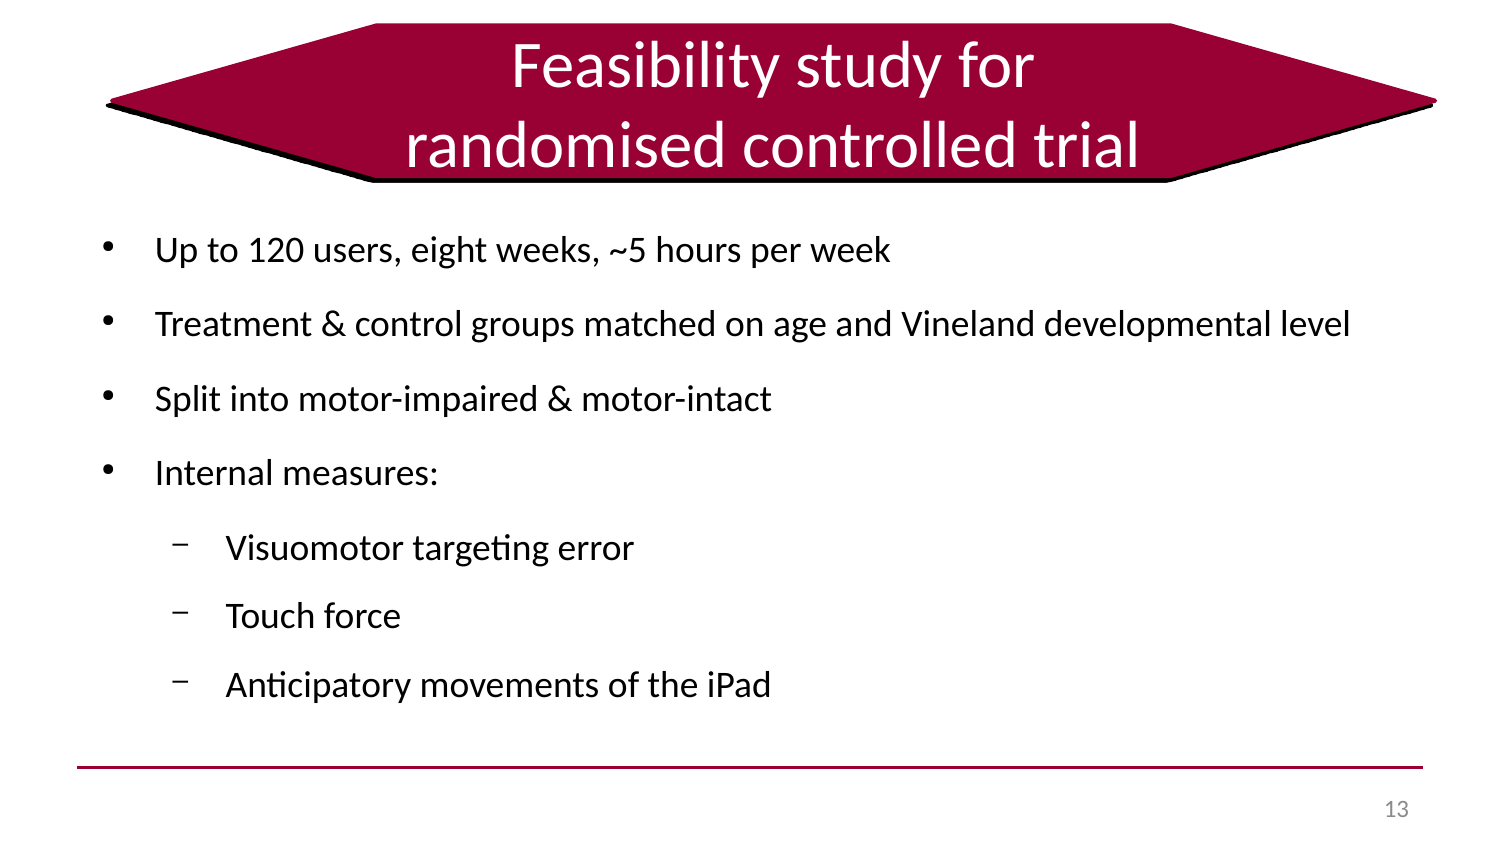

Feasibility study for randomised controlled trial
# Up to 120 users, eight weeks, ~5 hours per week
Treatment & control groups matched on age and Vineland developmental level
Split into motor-impaired & motor-intact
Internal measures:
Visuomotor targeting error
Touch force
Anticipatory movements of the iPad